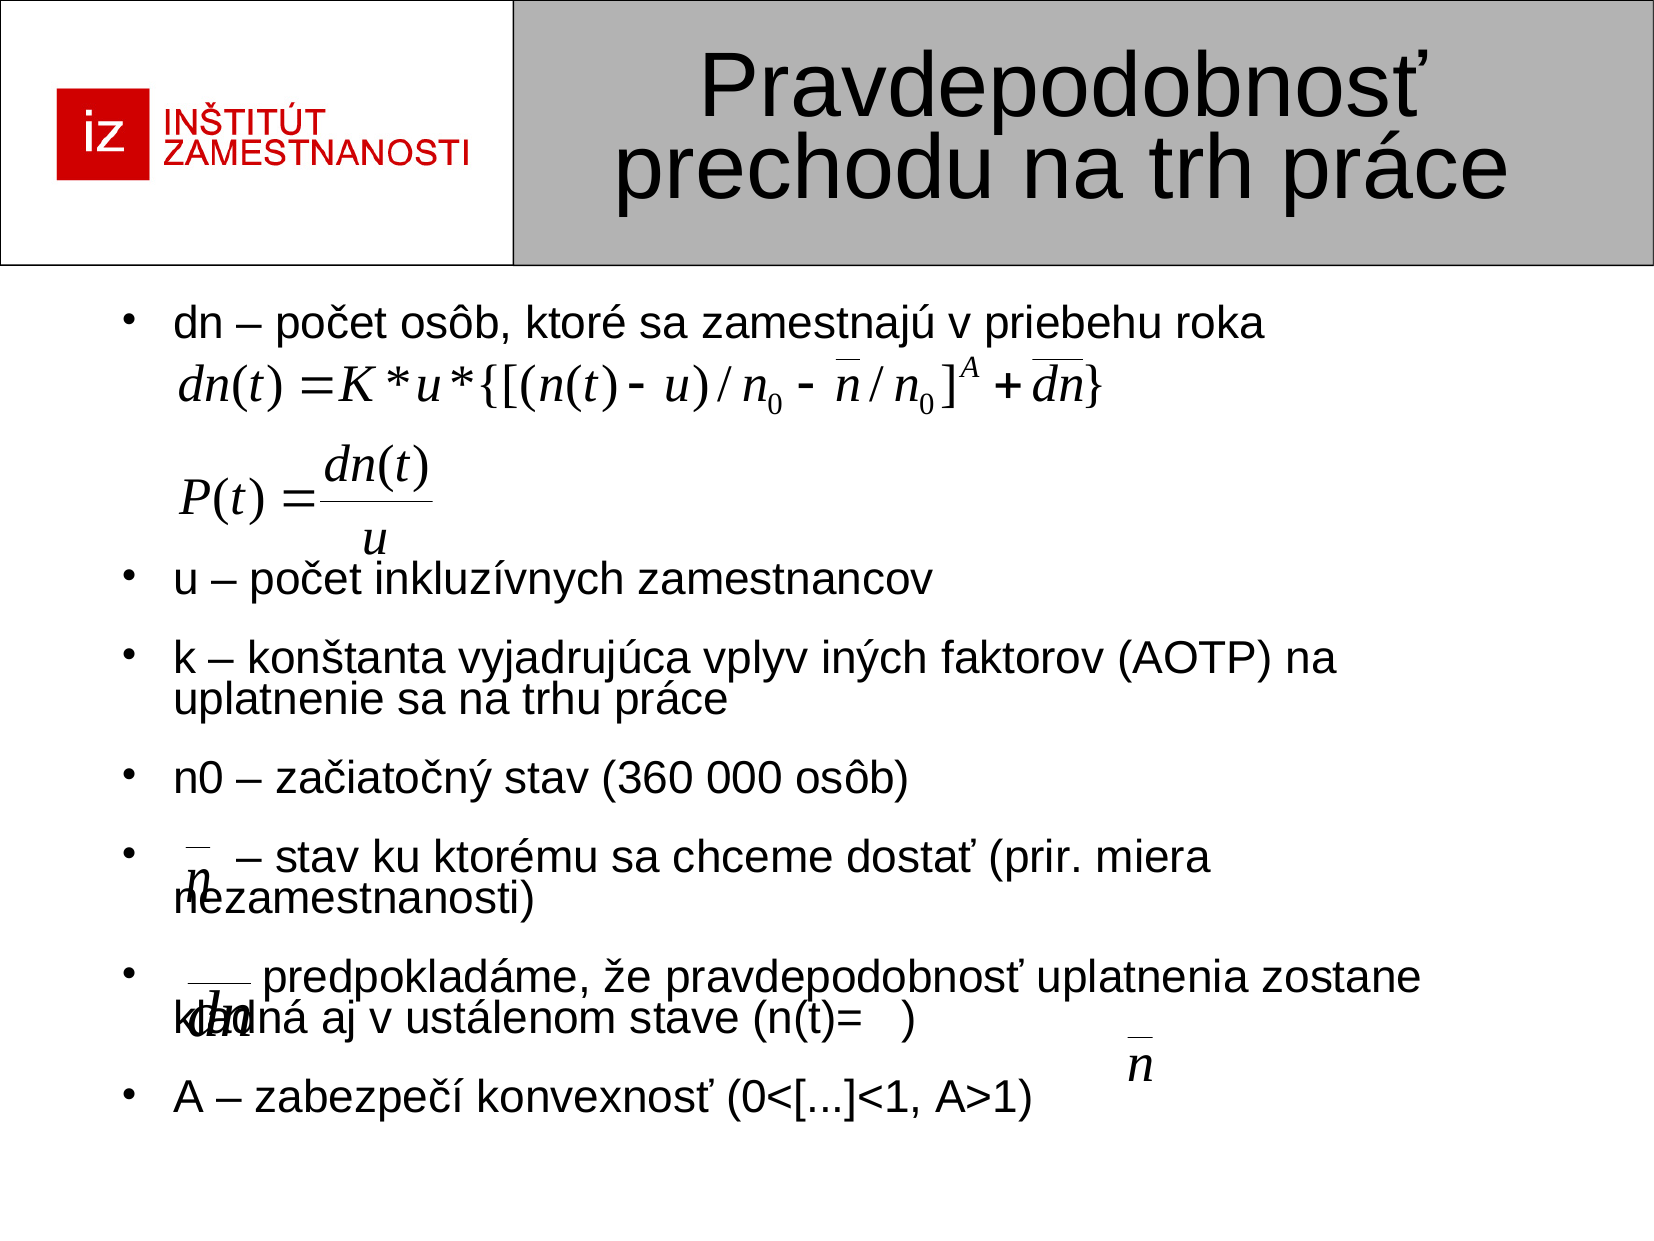

# Pravdepodobnosť prechodu na trh práce
dn – počet osôb, ktoré sa zamestnajú v priebehu roka
u – počet inkluzívnych zamestnancov
k – konštanta vyjadrujúca vplyv iných faktorov (AOTP) na uplatnenie sa na trhu práce
n0 – začiatočný stav (360 000 osôb)
 – stav ku ktorému sa chceme dostať (prir. miera nezamestnanosti)
 predpokladáme, že pravdepodobnosť uplatnenia zostane kladná aj v ustálenom stave (n(t)= )
A – zabezpečí konvexnosť (0<[...]<1, A>1)